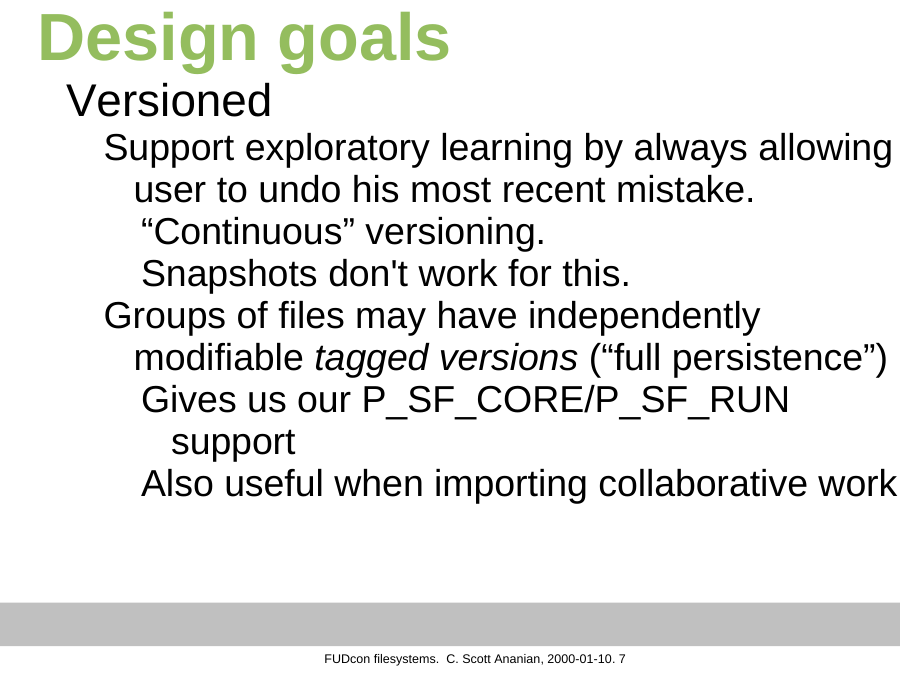

# Design goals
Versioned
Support exploratory learning by always allowing user to undo his most recent mistake.
“Continuous” versioning.
Snapshots don't work for this.
Groups of files may have independently modifiable tagged versions (“full persistence”)
Gives us our P_SF_CORE/P_SF_RUN support
Also useful when importing collaborative work